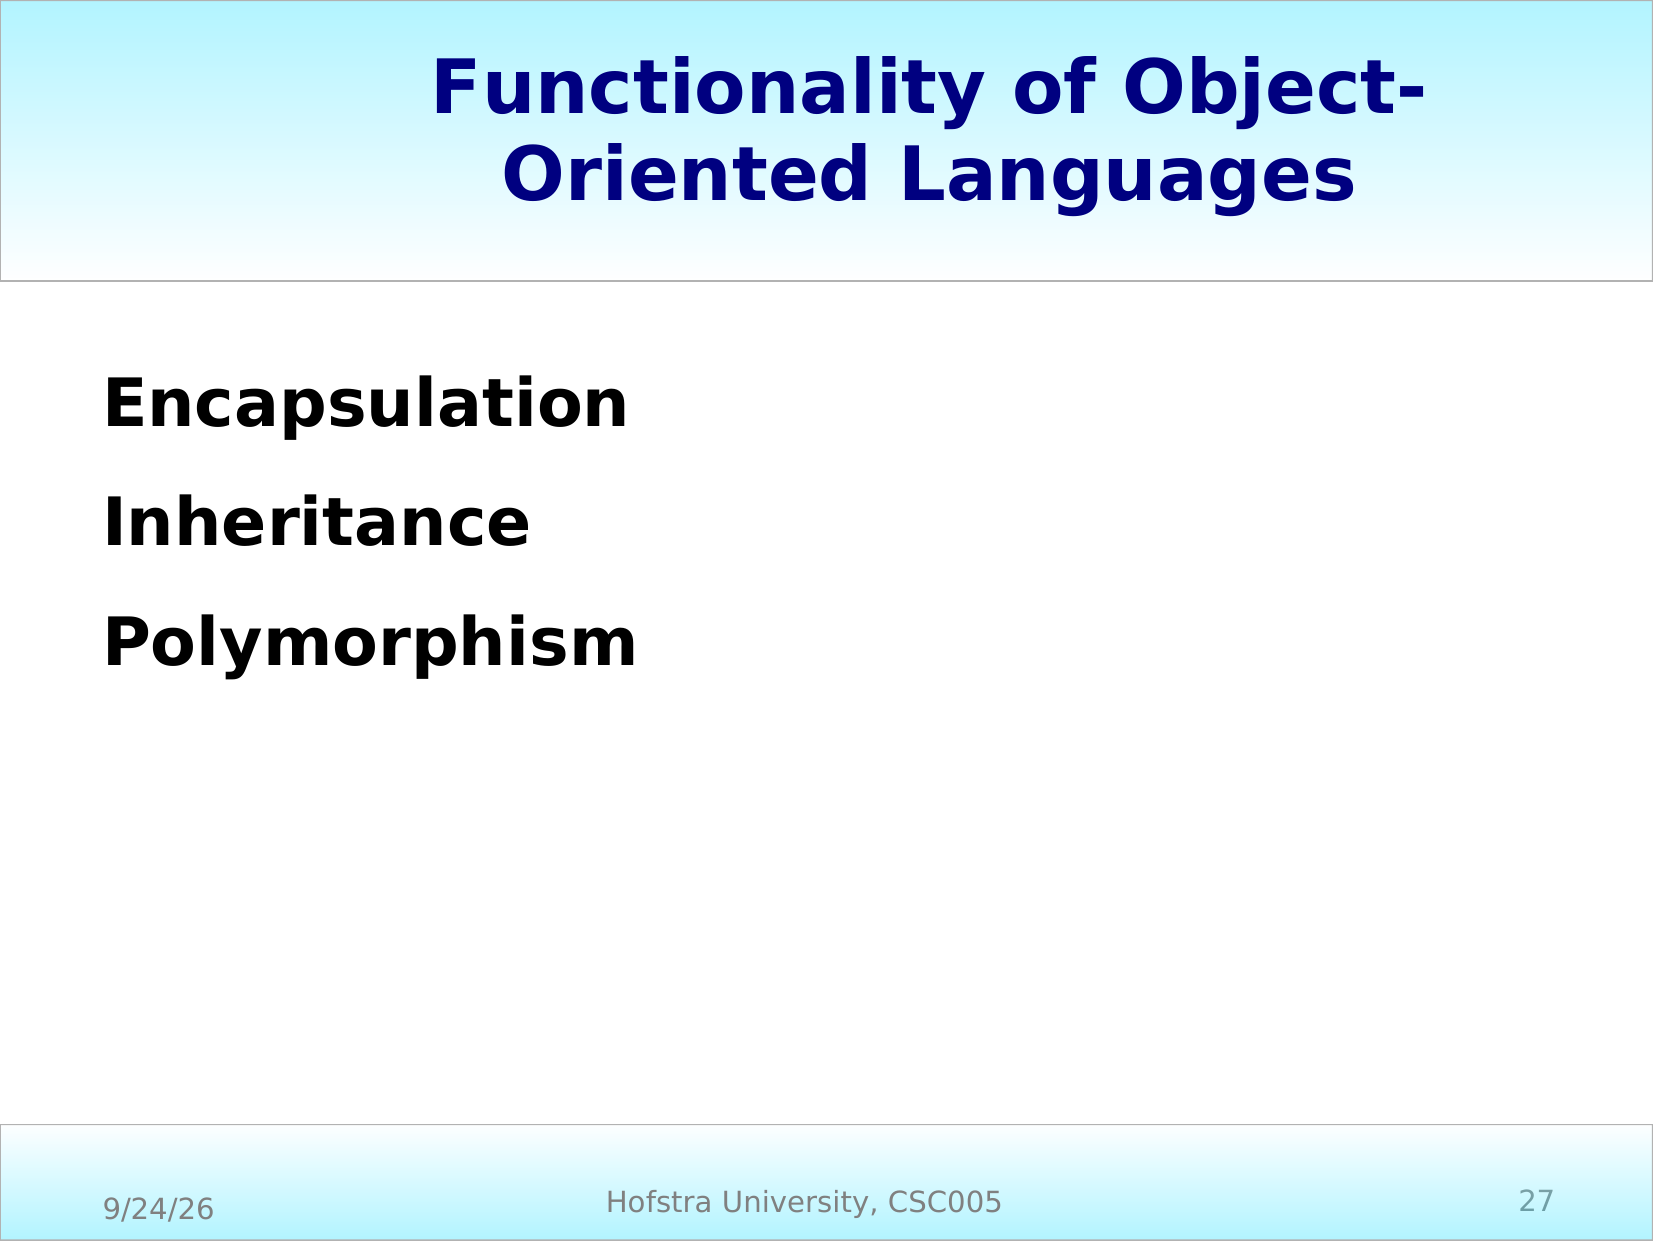

# Functionality of Object-Oriented Languages
Encapsulation
Inheritance
Polymorphism
27
Hofstra University, CSC005